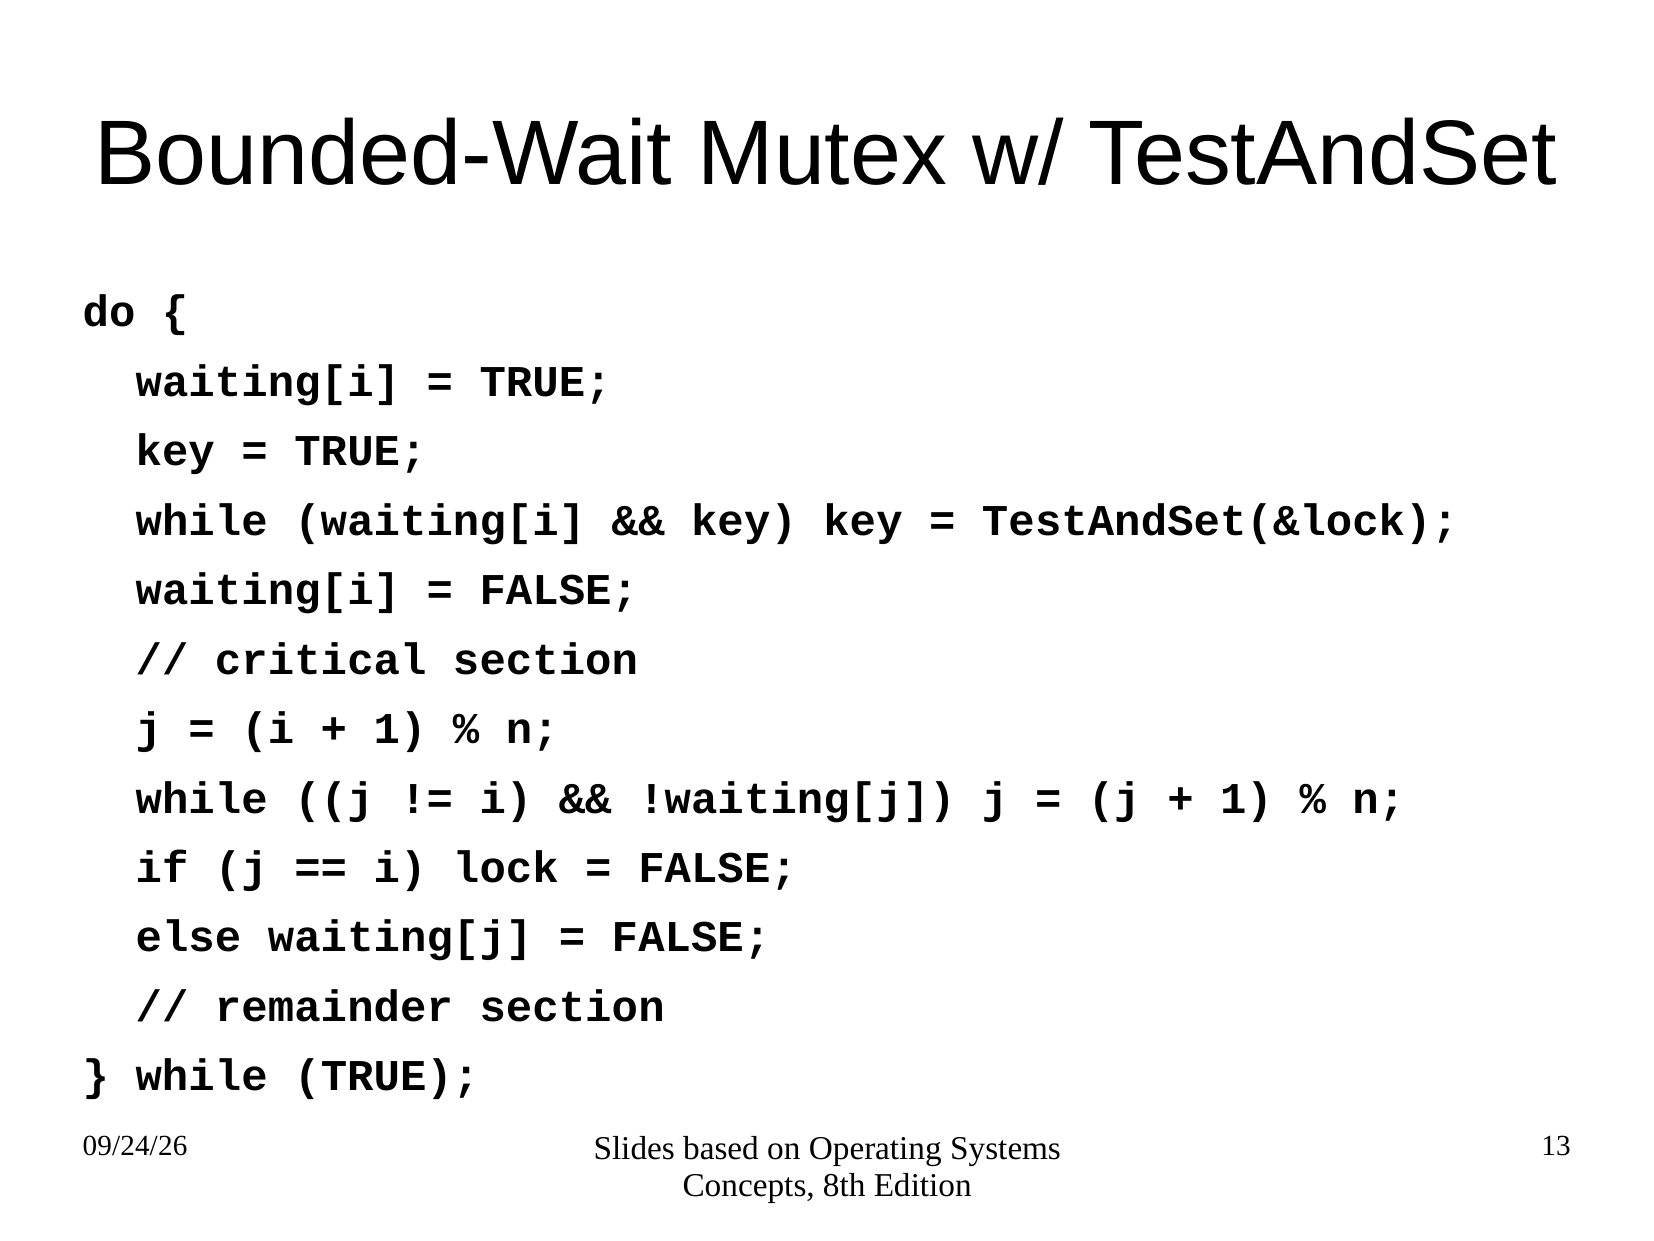

# Bounded-Wait Mutex w/ TestAndSet
do {
 waiting[i] = TRUE;
 key = TRUE;
 while (waiting[i] && key) key = TestAndSet(&lock);
 waiting[i] = FALSE;
 // critical section
 j = (i + 1) % n;
 while ((j != i) && !waiting[j]) j = (j + 1) % n;
 if (j == i) lock = FALSE;
 else waiting[j] = FALSE;
 // remainder section
} while (TRUE);
13